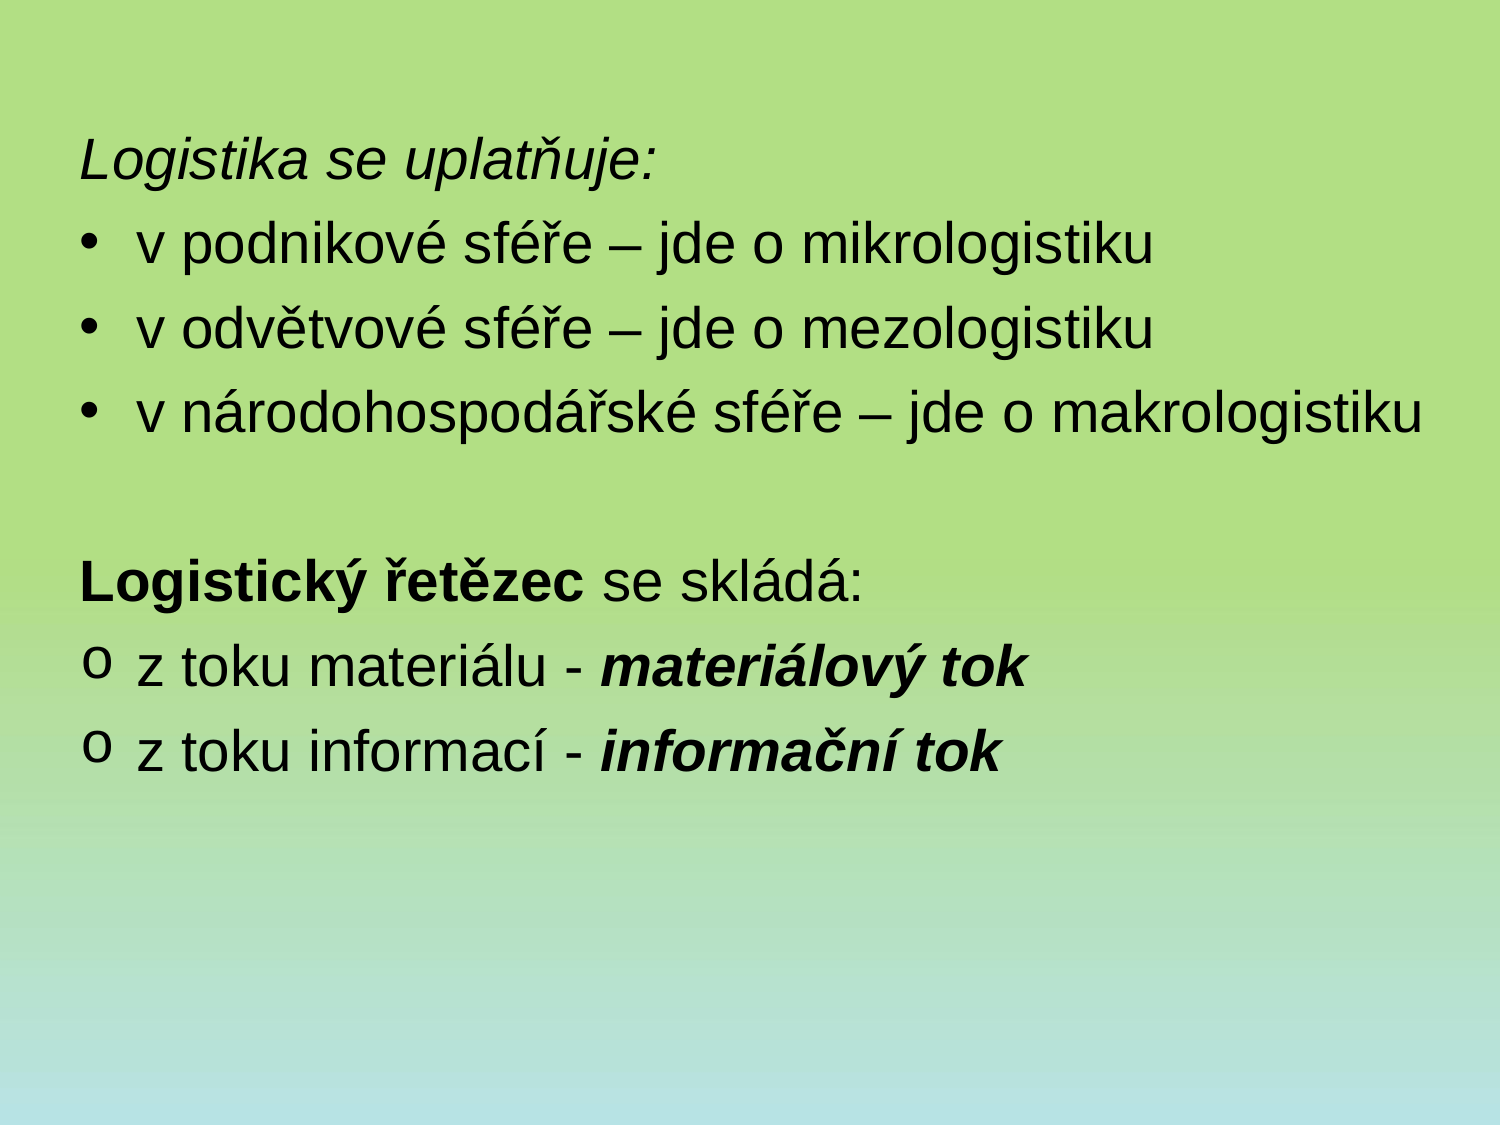

# Logistika se uplatňuje:
v podnikové sféře – jde o mikrologistiku
v odvětvové sféře – jde o mezologistiku
v národohospodářské sféře – jde o makrologistiku
Logistický řetězec se skládá:
z toku materiálu - materiálový tok
z toku informací - informační tok